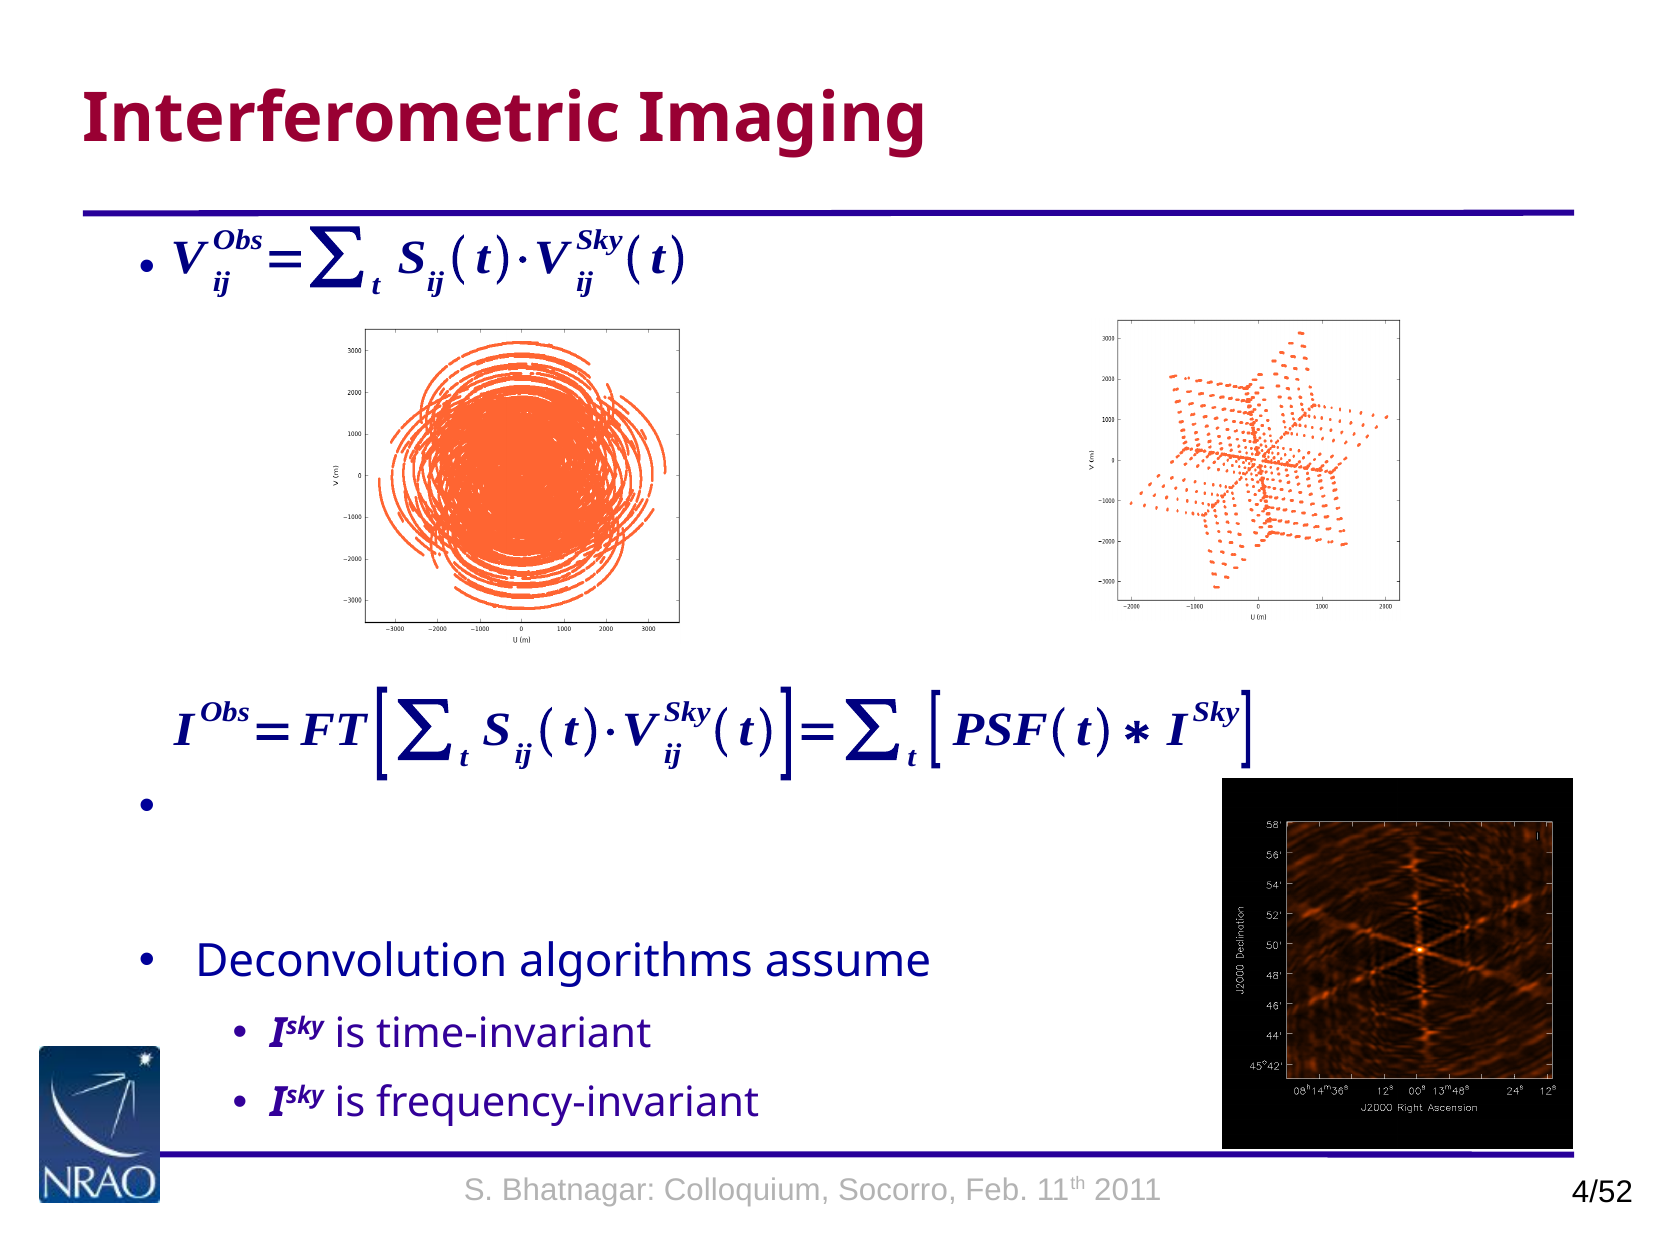

# Interferometric Imaging
Deconvolution algorithms assume
Isky is time-invariant
Isky is frequency-invariant